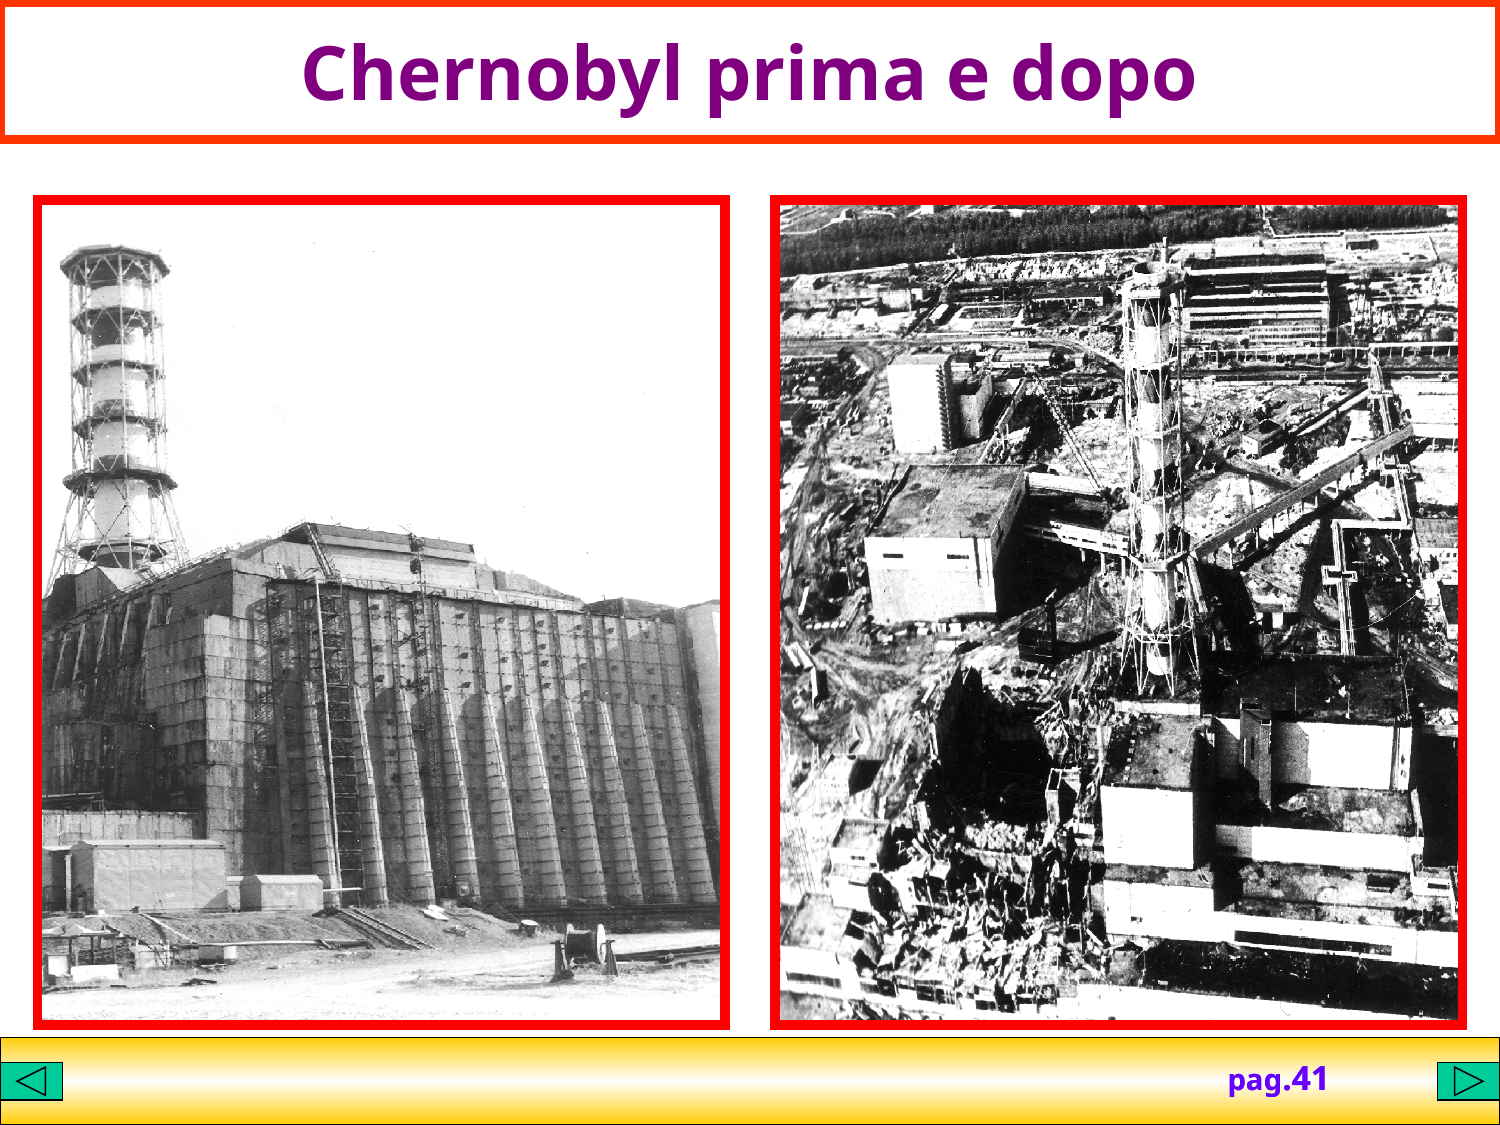

# Chernobyl prima e dopo
pag.
41